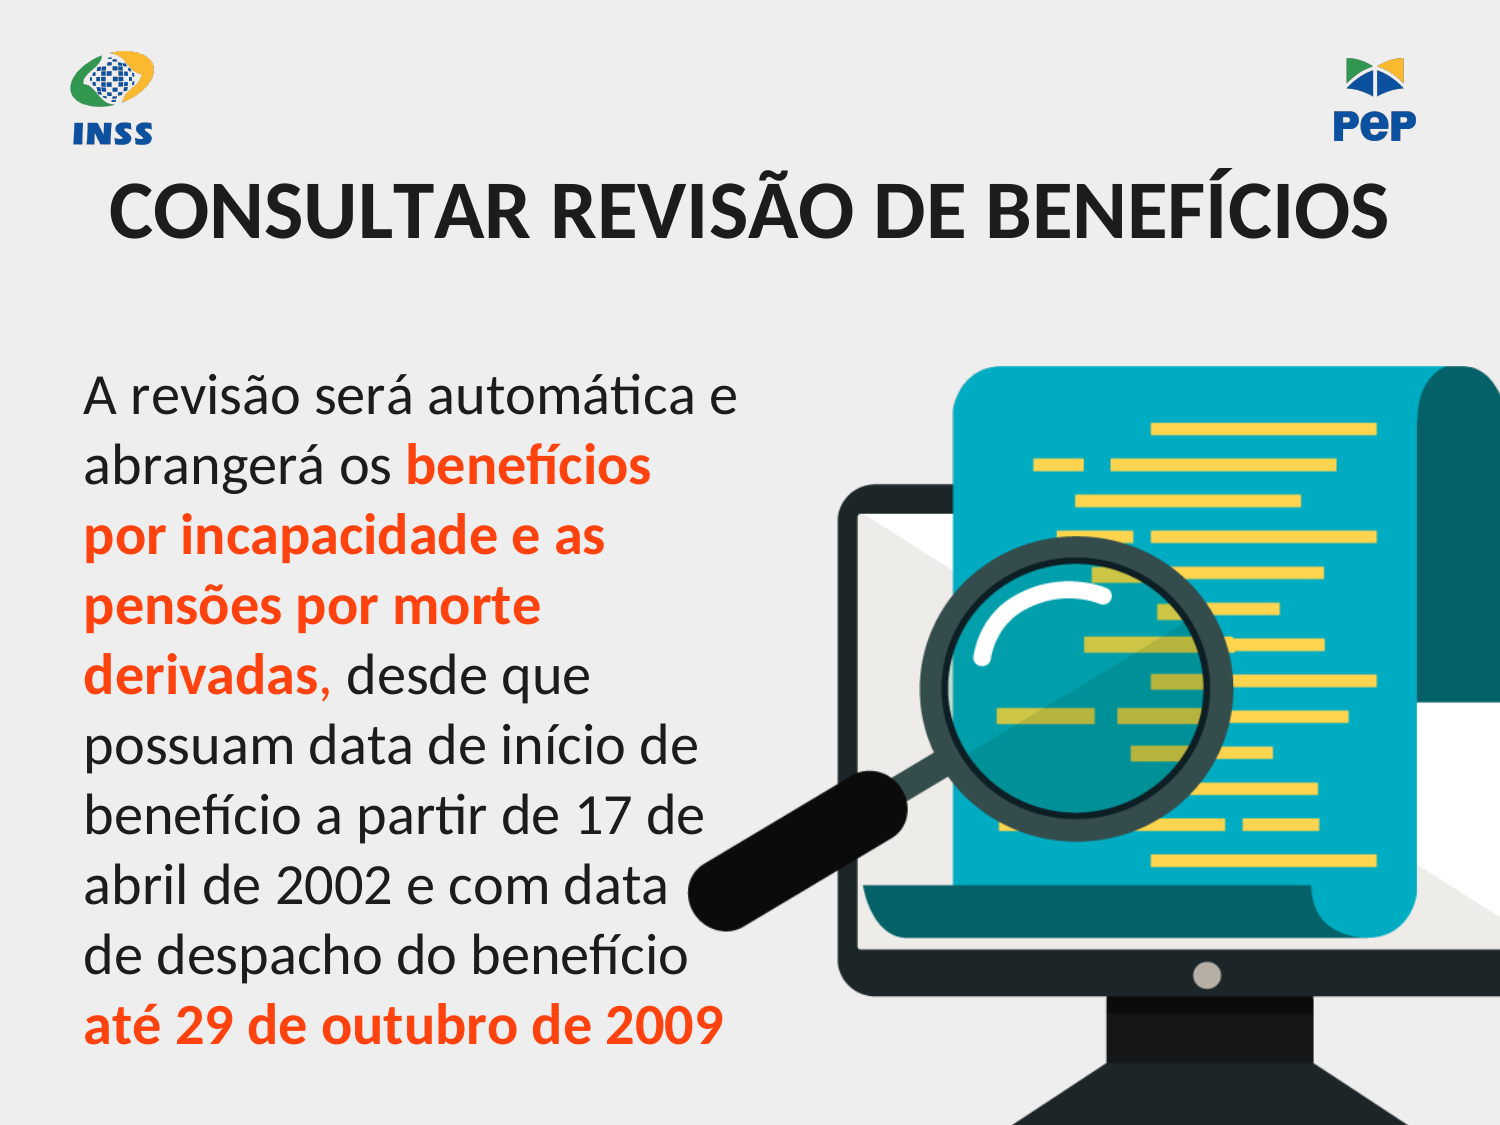

#
CONSULTAR REVISÃO DE BENEFÍCIOS
A revisão será automática e abrangerá os benefícios por incapacidade e as pensões por morte derivadas, desde que possuam data de início de benefício a partir de 17 de abril de 2002 e com data
de despacho do benefício até 29 de outubro de 2009